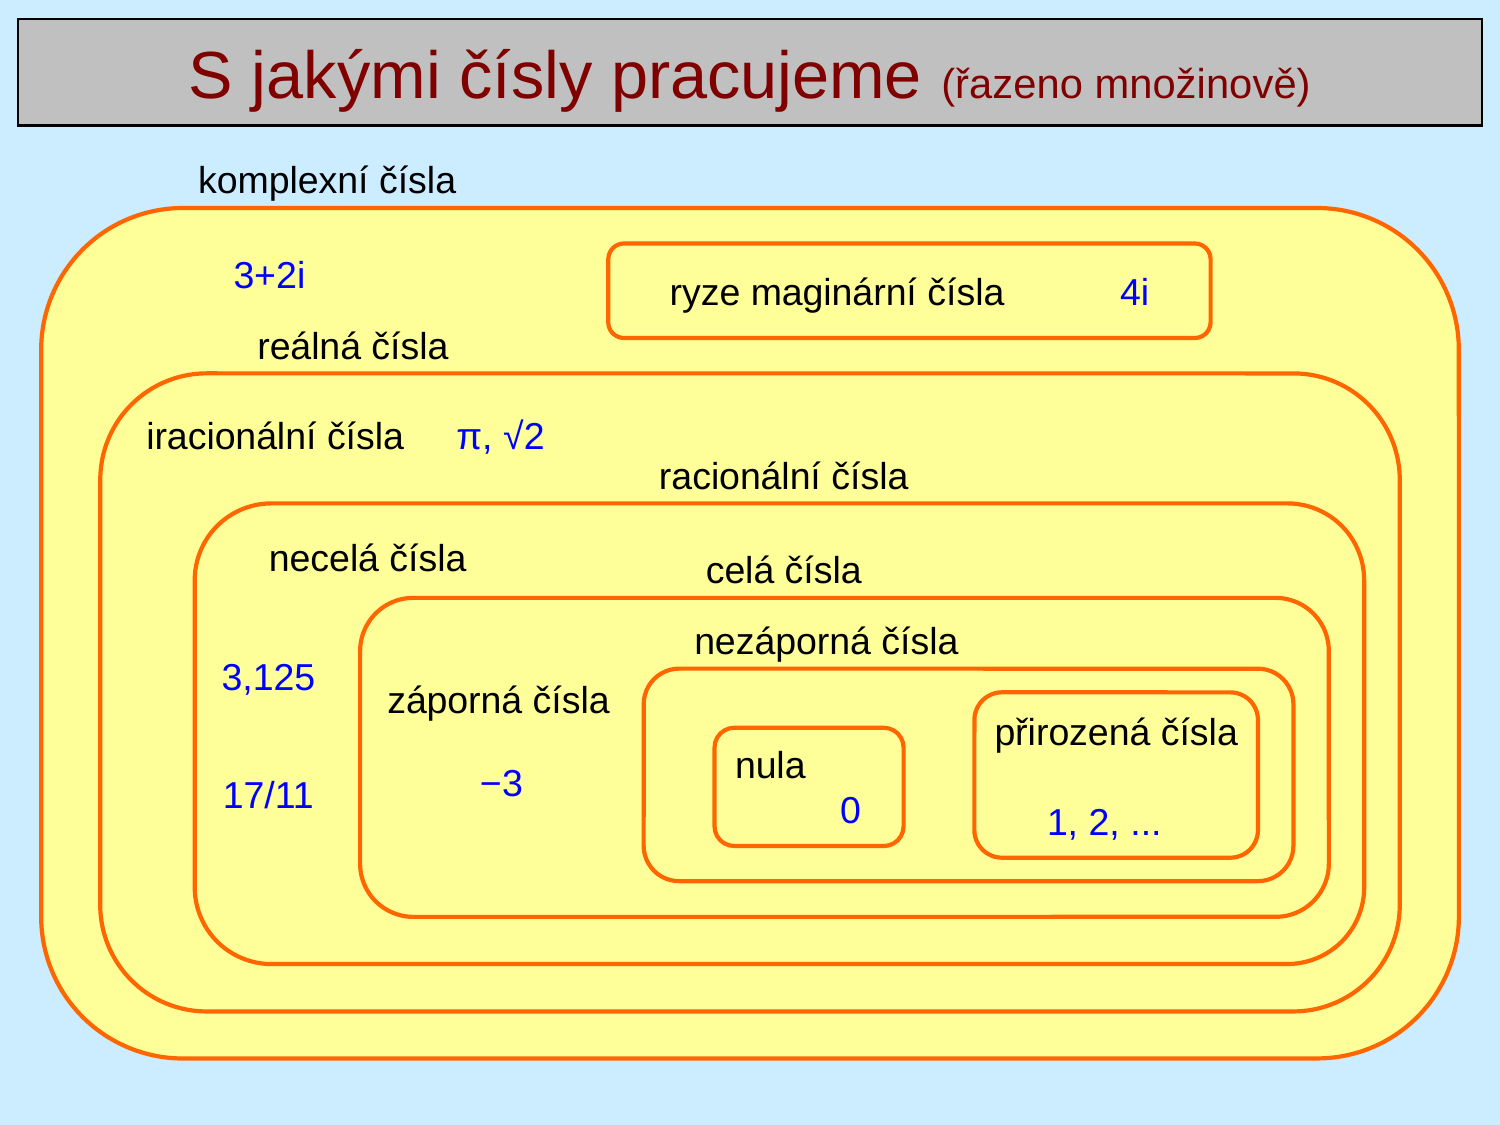

# S jakými čísly pracujeme (řazeno množinově)
komplexní čísla
3+2i
ryze maginární čísla 4i
reálná čísla
iracionální čísla π, √2
racionální čísla
necelá čísla
celá čísla
nezáporná čísla
3,125
záporná čísla
 1, 2, ...
přirozená čísla
 1, 2, ...
nula
 0
 −3
17/11